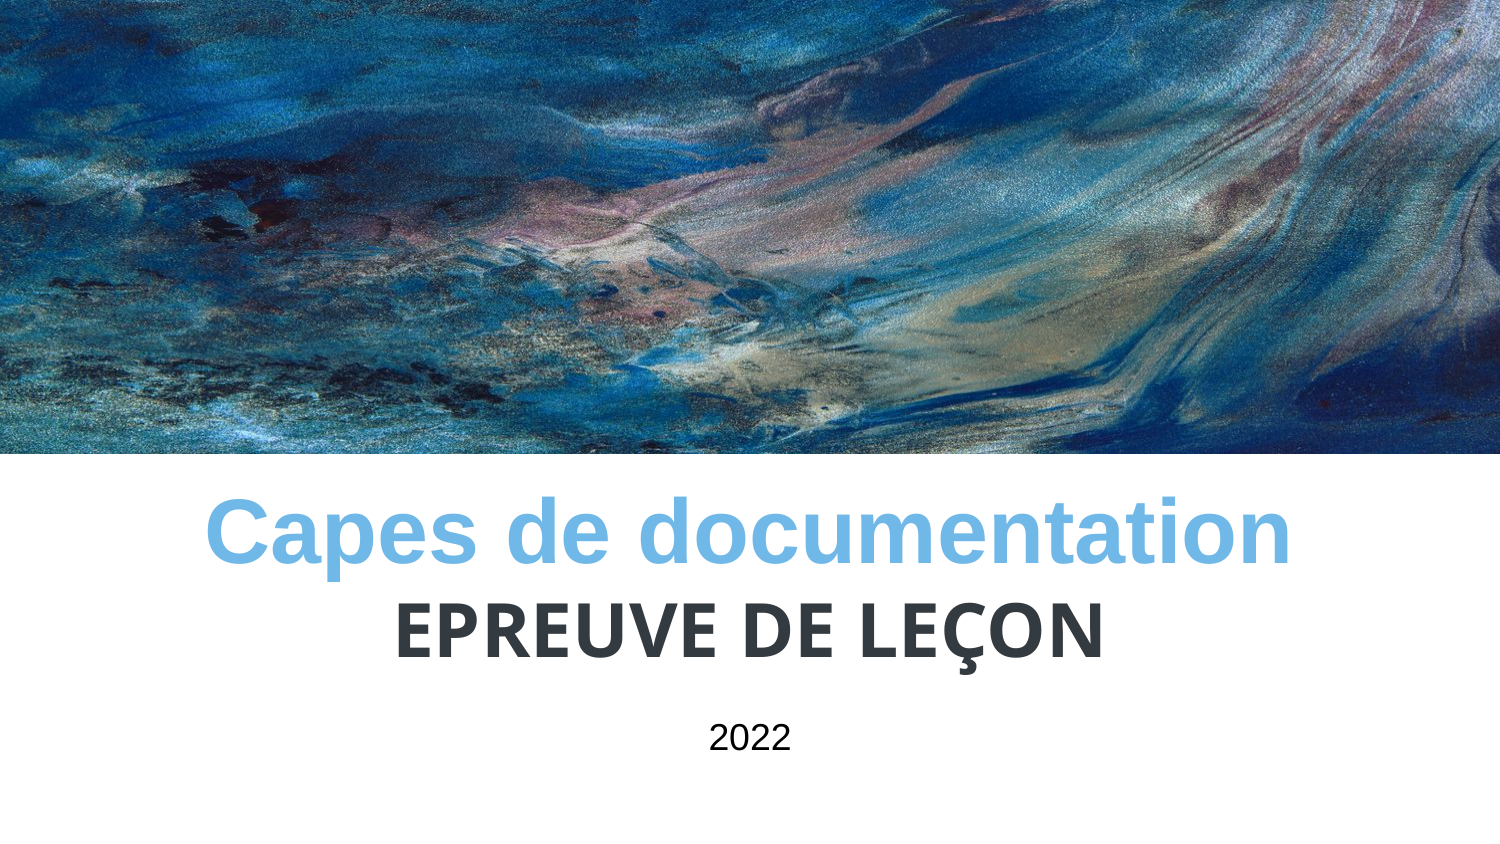

# Capes de documentation EPREUVE DE LEÇON
2022